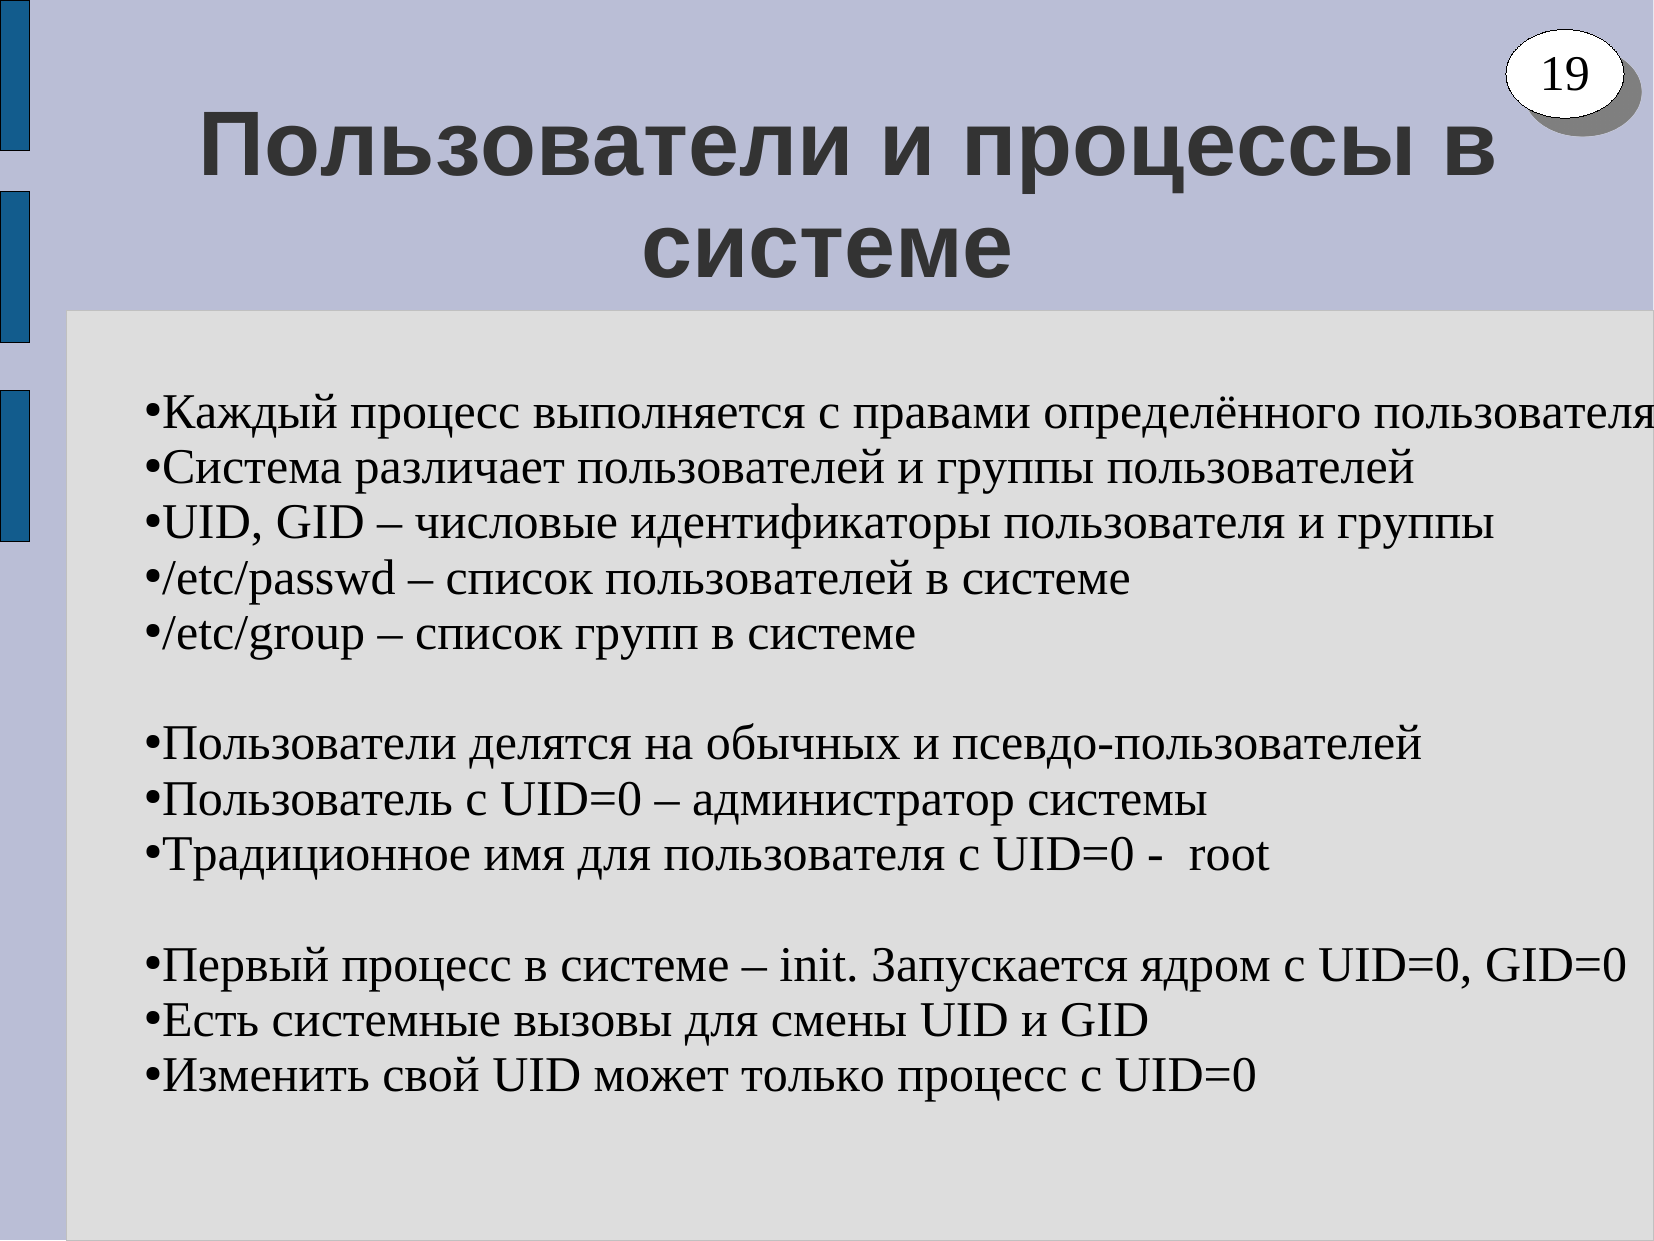

19
# Пользователи и процессы в системе
Каждый процесс выполняется с правами определённого пользователя
Система различает пользователей и группы пользователей
UID, GID – числовые идентификаторы пользователя и группы
/etc/passwd – список пользователей в системе
/etc/group – список групп в системе
Пользователи делятся на обычных и псевдо-пользователей
Пользователь с UID=0 – администратор системы
Традиционное имя для пользователя с UID=0 - root
Первый процесс в системе – init. Запускается ядром с UID=0, GID=0
Есть системные вызовы для смены UID и GID
Изменить свой UID может только процесс с UID=0